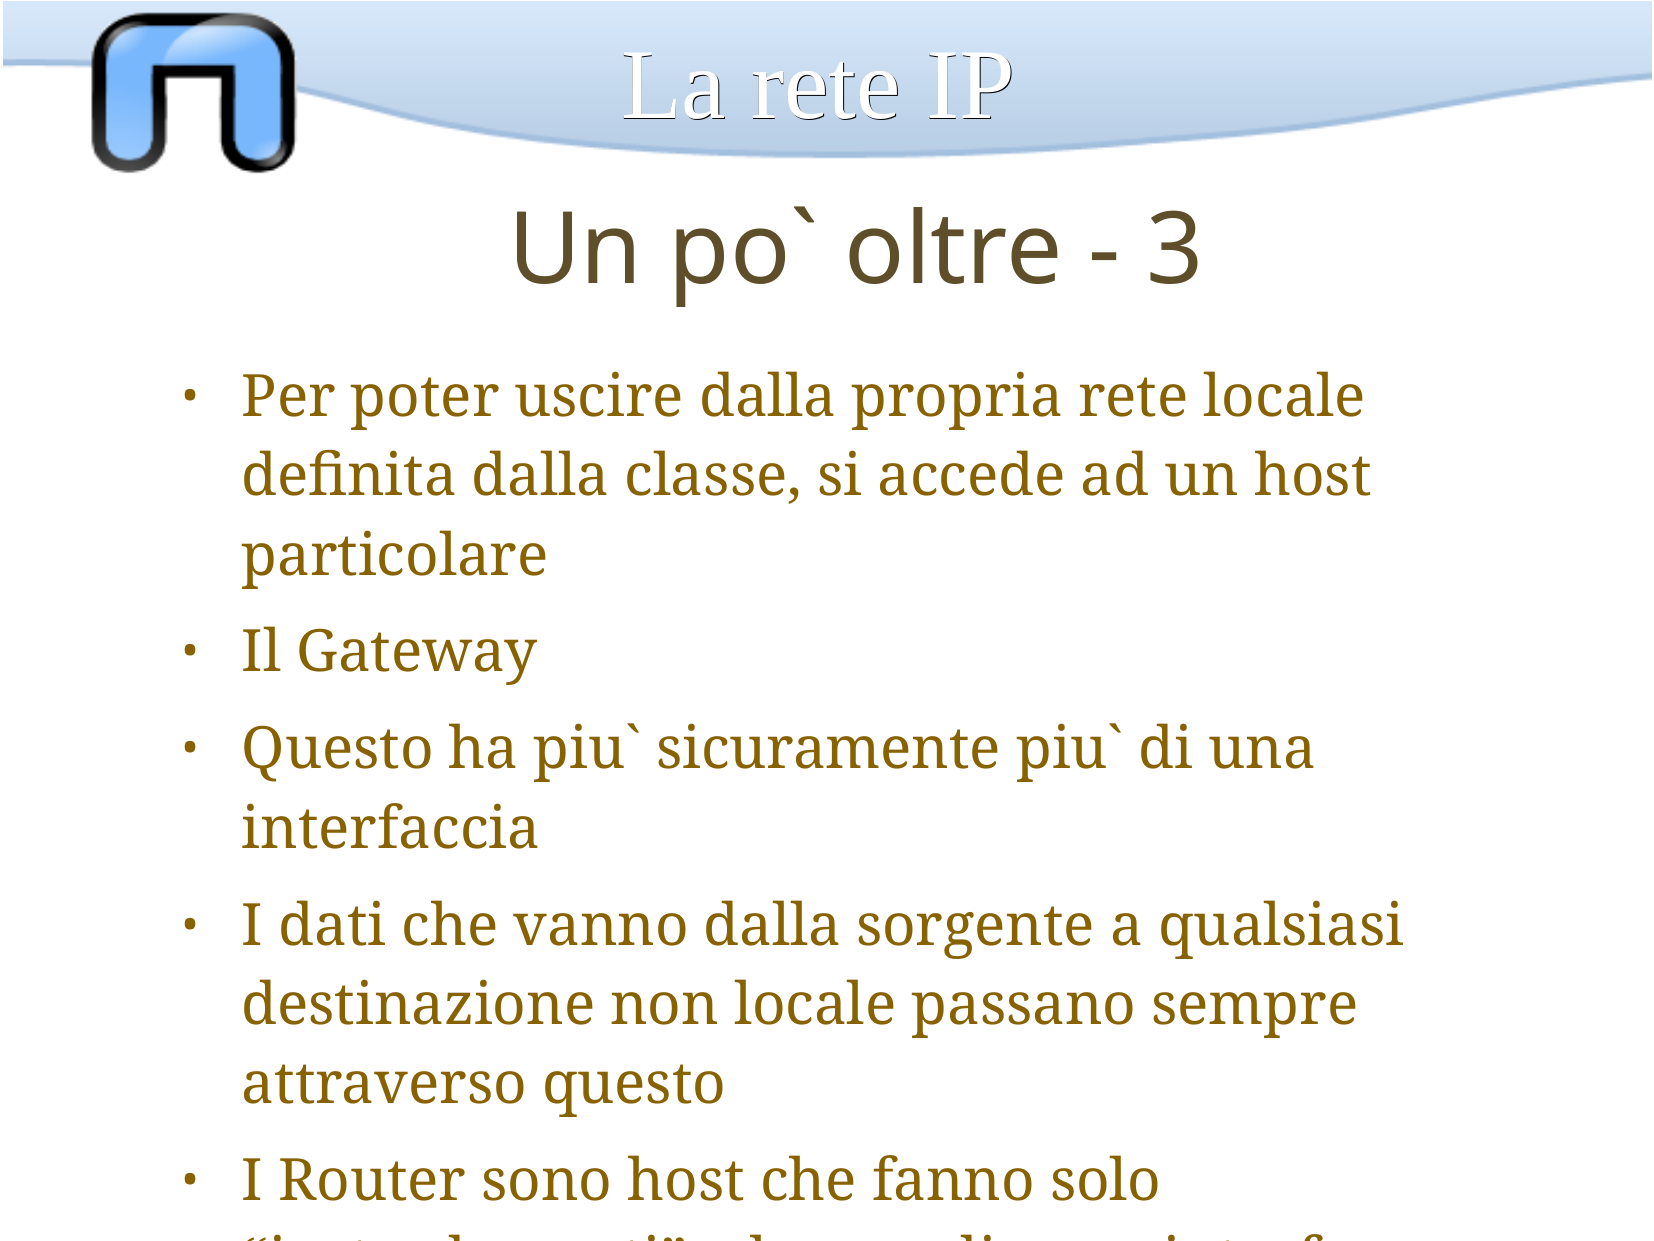

La rete IP
Un po` oltre - 3
# Per poter uscire dalla propria rete locale definita dalla classe, si accede ad un host particolare
Il Gateway
Questo ha piu` sicuramente piu` di una interfaccia
I dati che vanno dalla sorgente a qualsiasi destinazione non locale passano sempre attraverso questo
I Router sono host che fanno solo “instradamenti” e hanno diverse interfacce solitamente con livelli fisico/datalink ottimizzati allo scopo